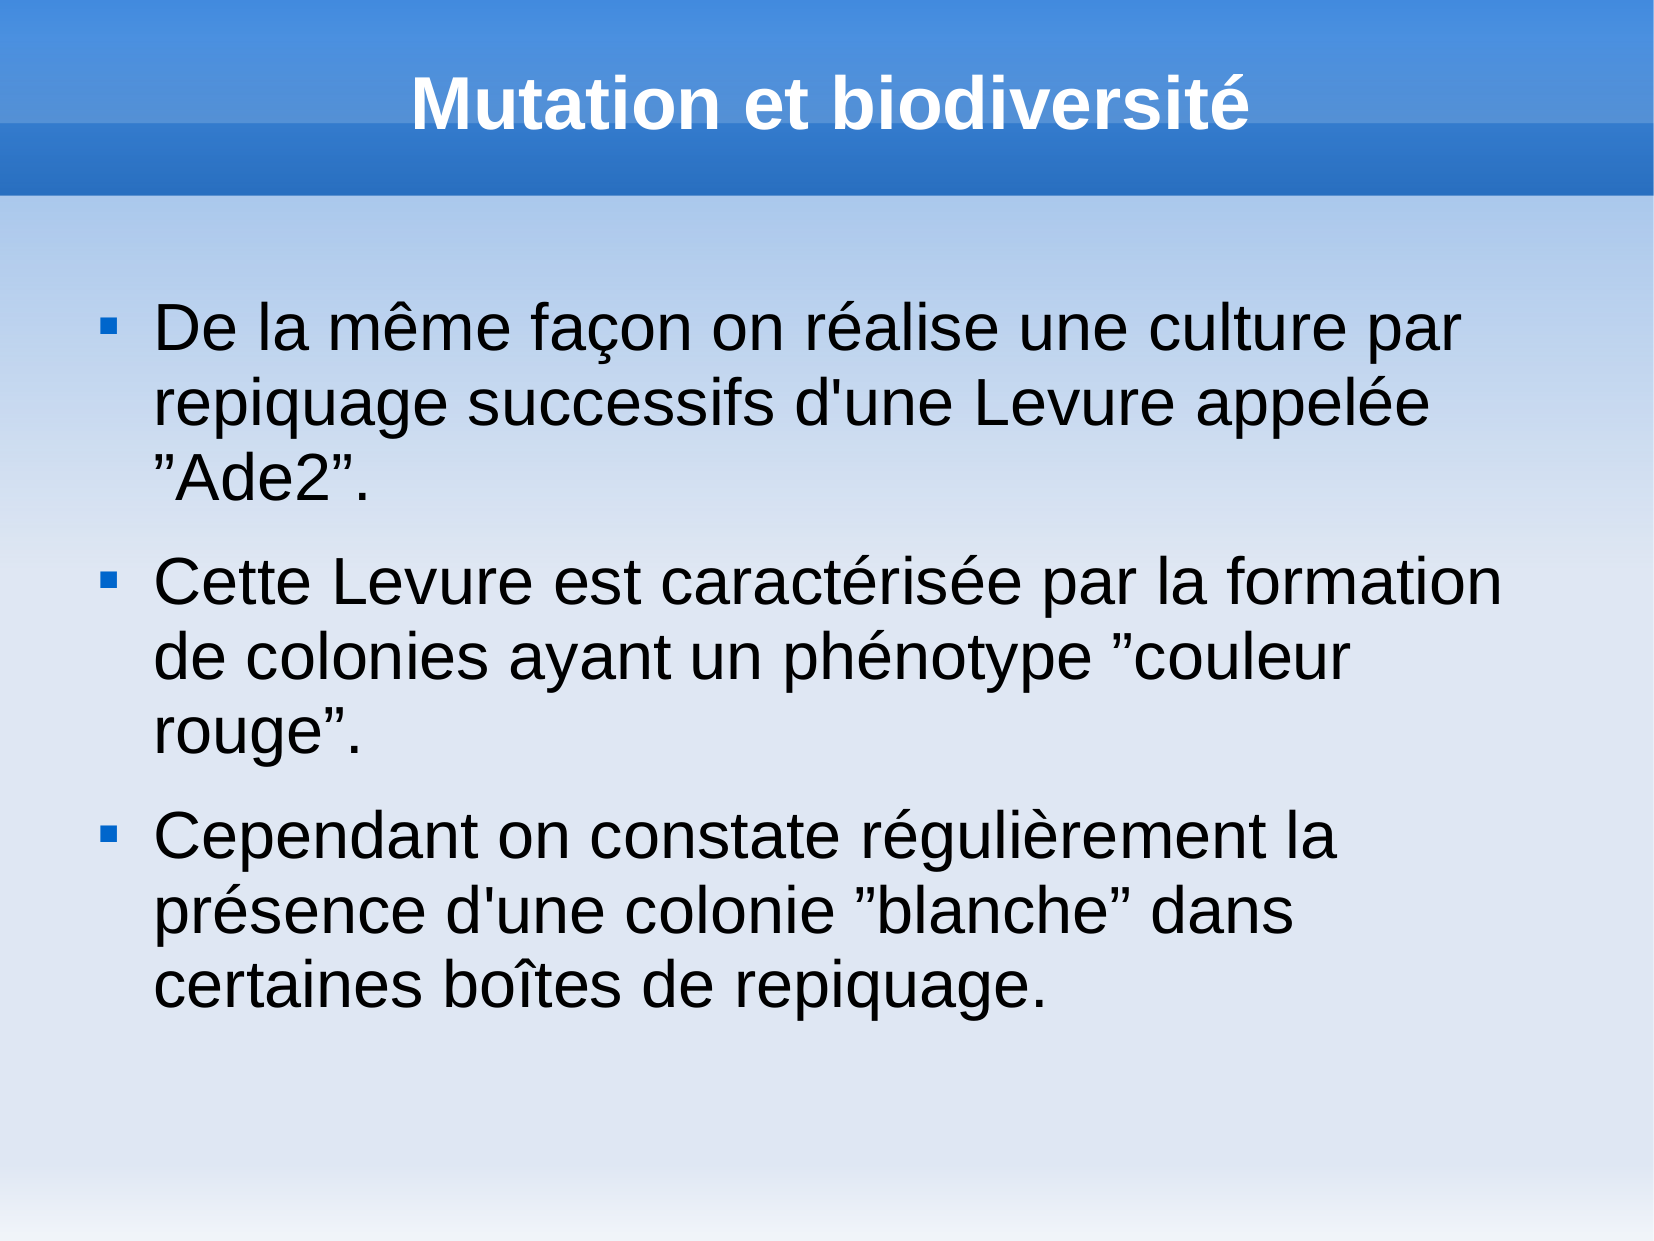

# Mutation et biodiversité
De la même façon on réalise une culture par repiquage successifs d'une Levure appelée ”Ade2”.
Cette Levure est caractérisée par la formation de colonies ayant un phénotype ”couleur rouge”.
Cependant on constate régulièrement la présence d'une colonie ”blanche” dans certaines boîtes de repiquage.